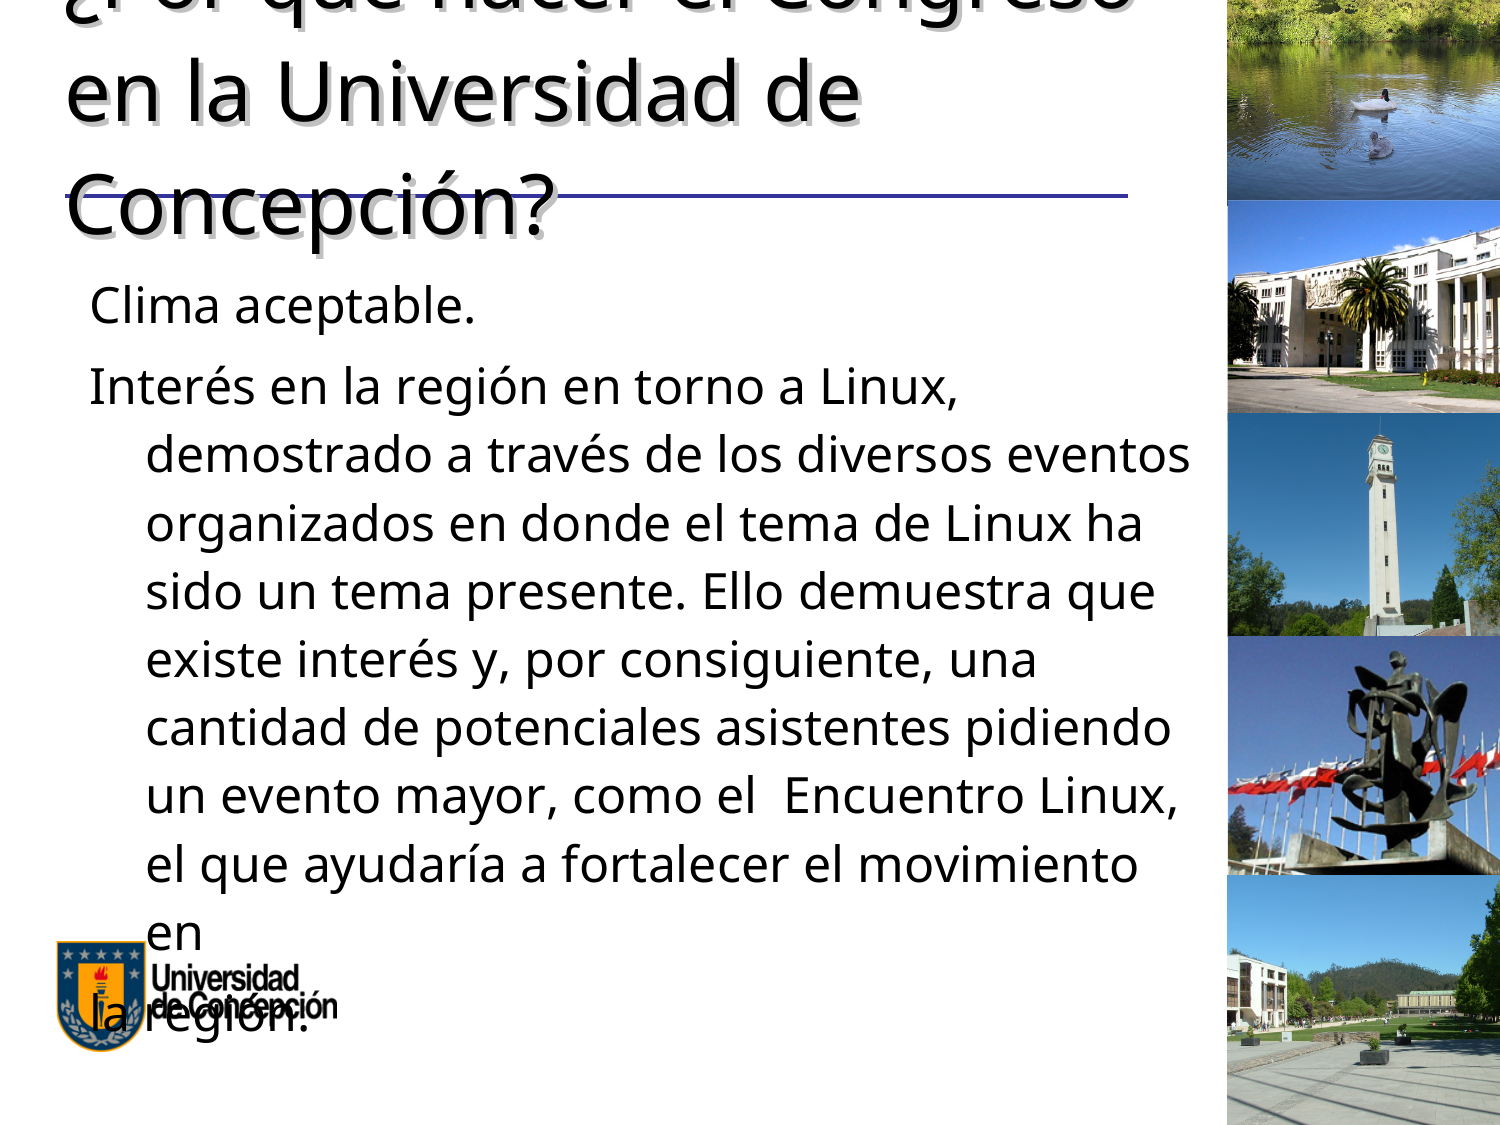

# ¿Por qué hacer el Congreso en la Universidad de Concepción?
Clima aceptable.
Interés en la región en torno a Linux, demostrado a través de los diversos eventos organizados en donde el tema de Linux ha sido un tema presente. Ello demuestra que existe interés y, por consiguiente, una cantidad de potenciales asistentes pidiendo un evento mayor, como el Encuentro Linux, el que ayudaría a fortalecer el movimiento en
la región.